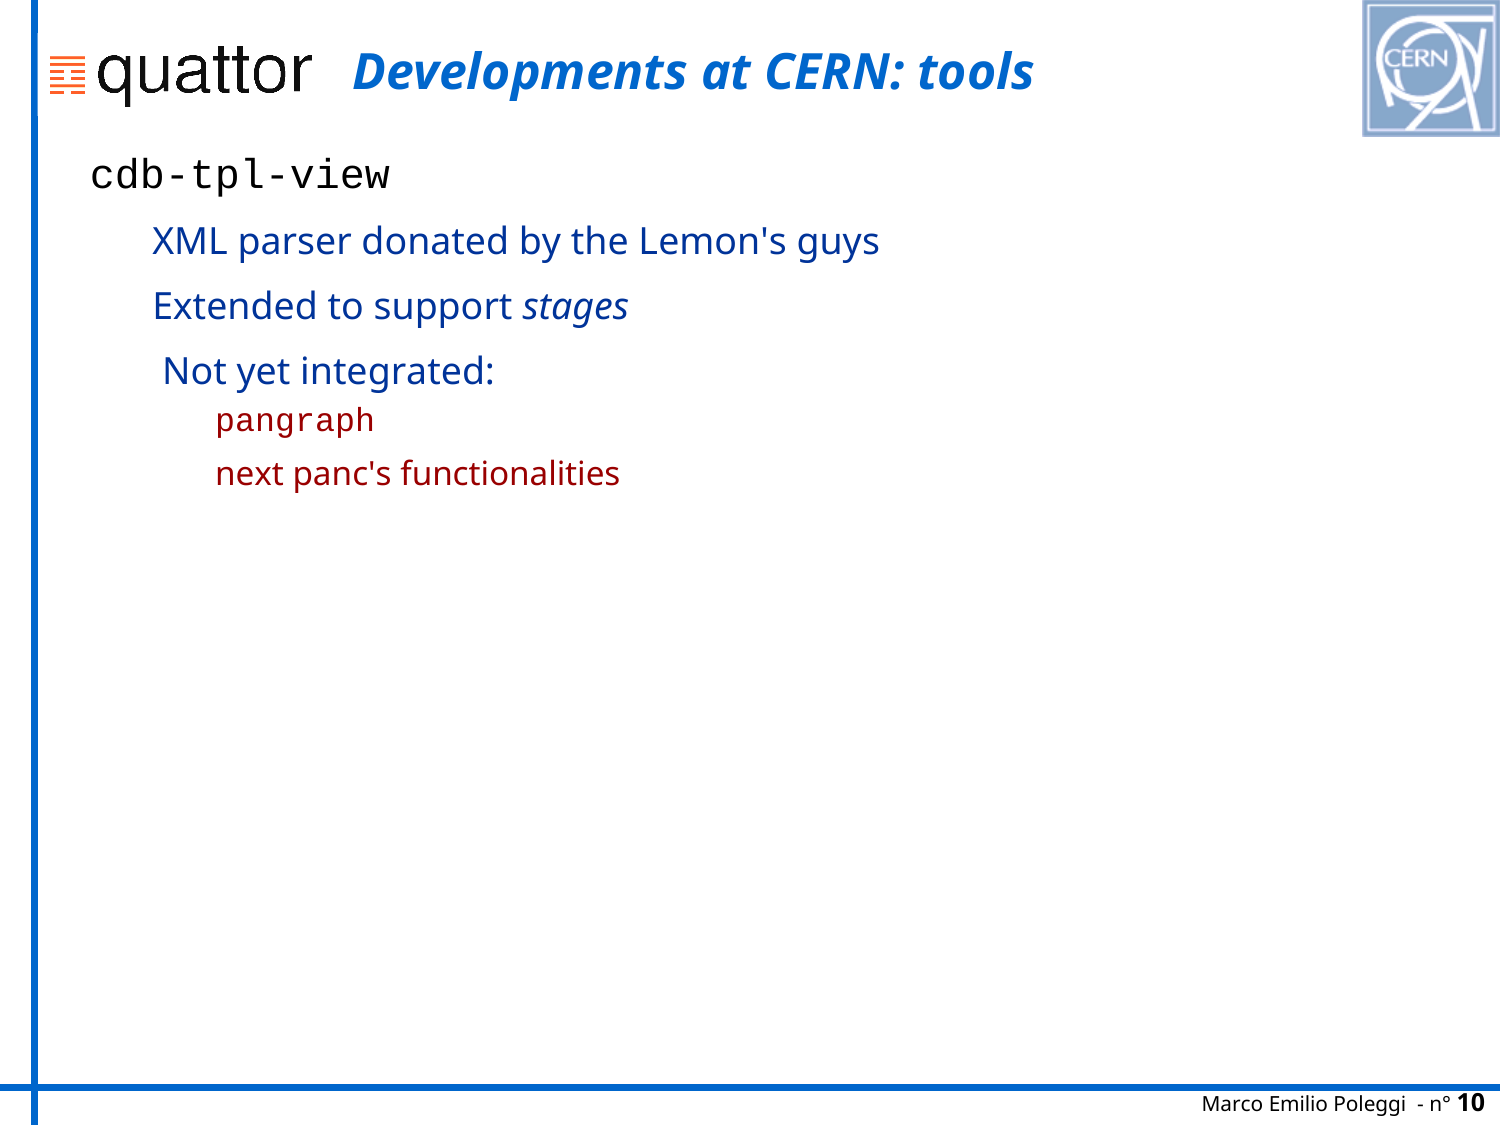

# Developments at CERN: tools
cdb-tpl-view
XML parser donated by the Lemon's guys
Extended to support stages
 Not yet integrated:
pangraph
next panc's functionalities